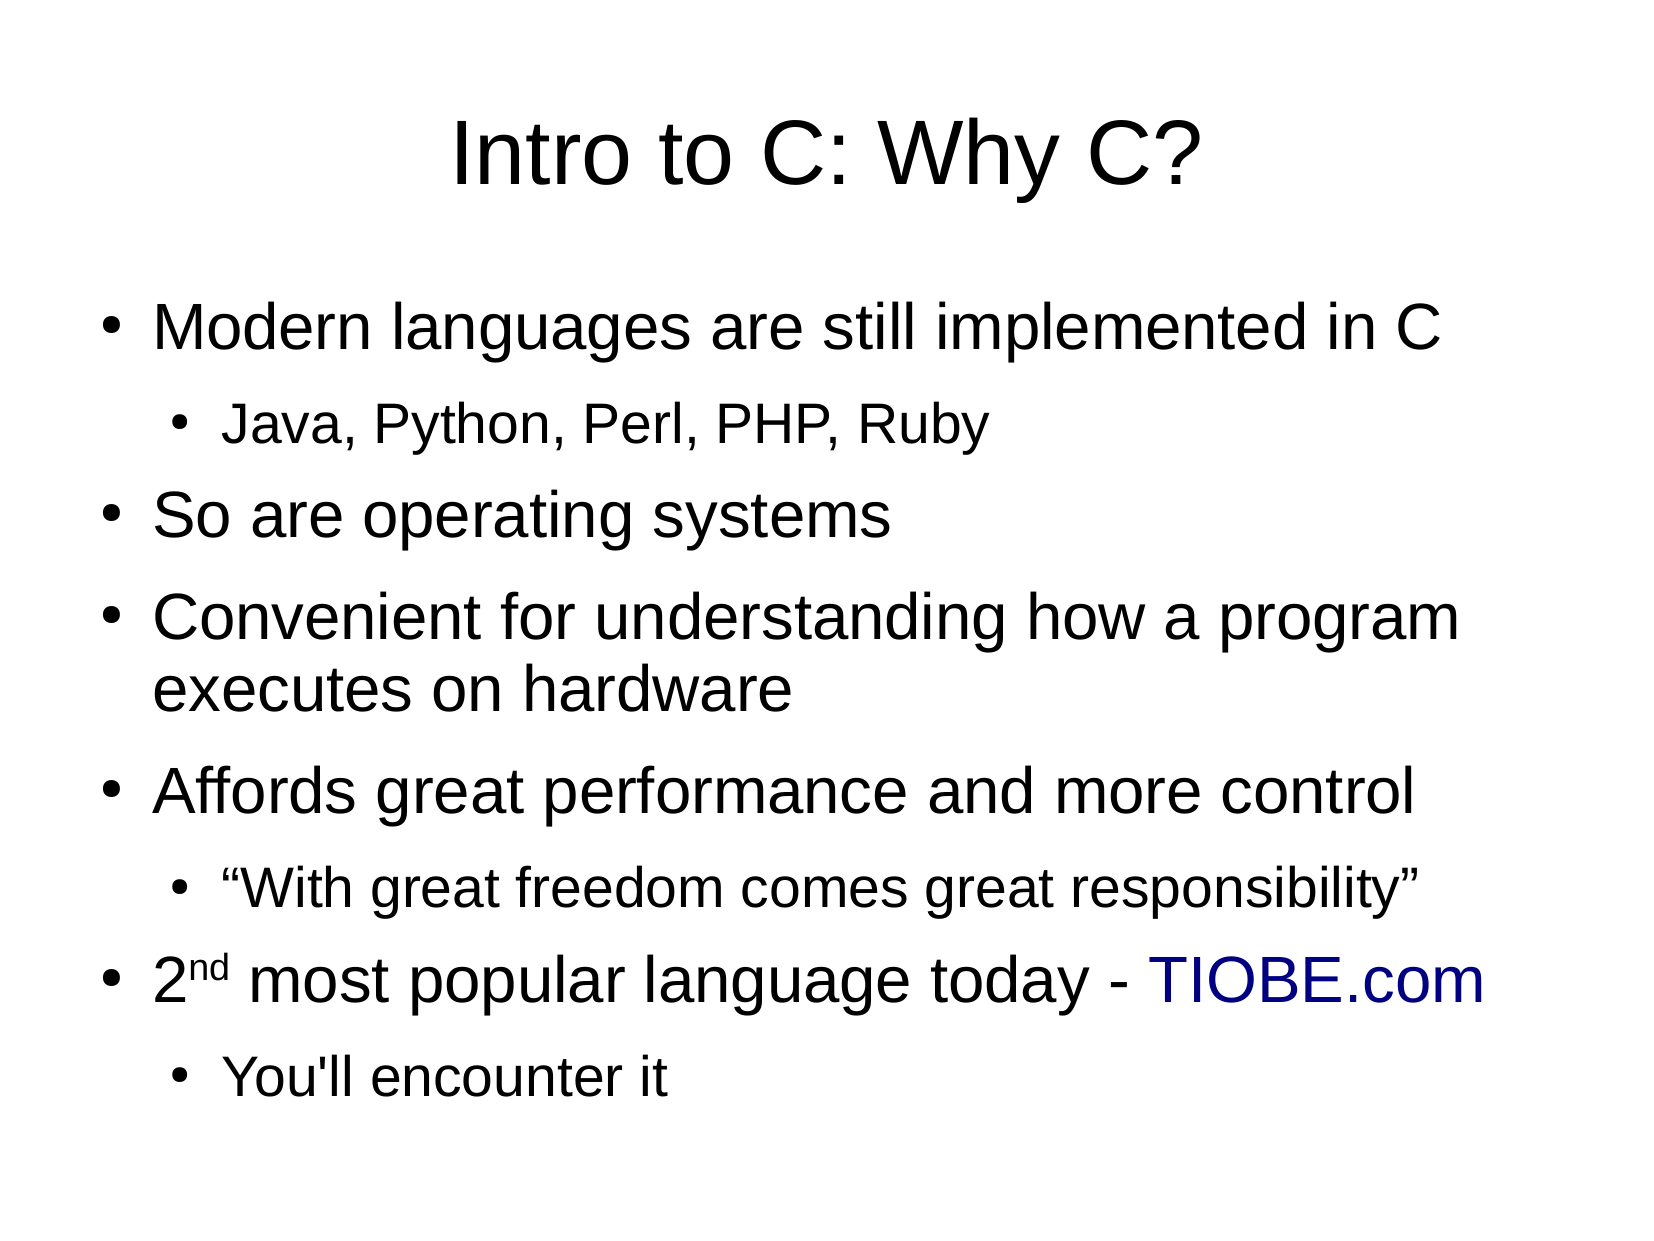

# Intro to C: Why C?
Modern languages are still implemented in C
Java, Python, Perl, PHP, Ruby
So are operating systems
Convenient for understanding how a program executes on hardware
Affords great performance and more control
“With great freedom comes great responsibility”
2nd most popular language today - TIOBE.com
You'll encounter it